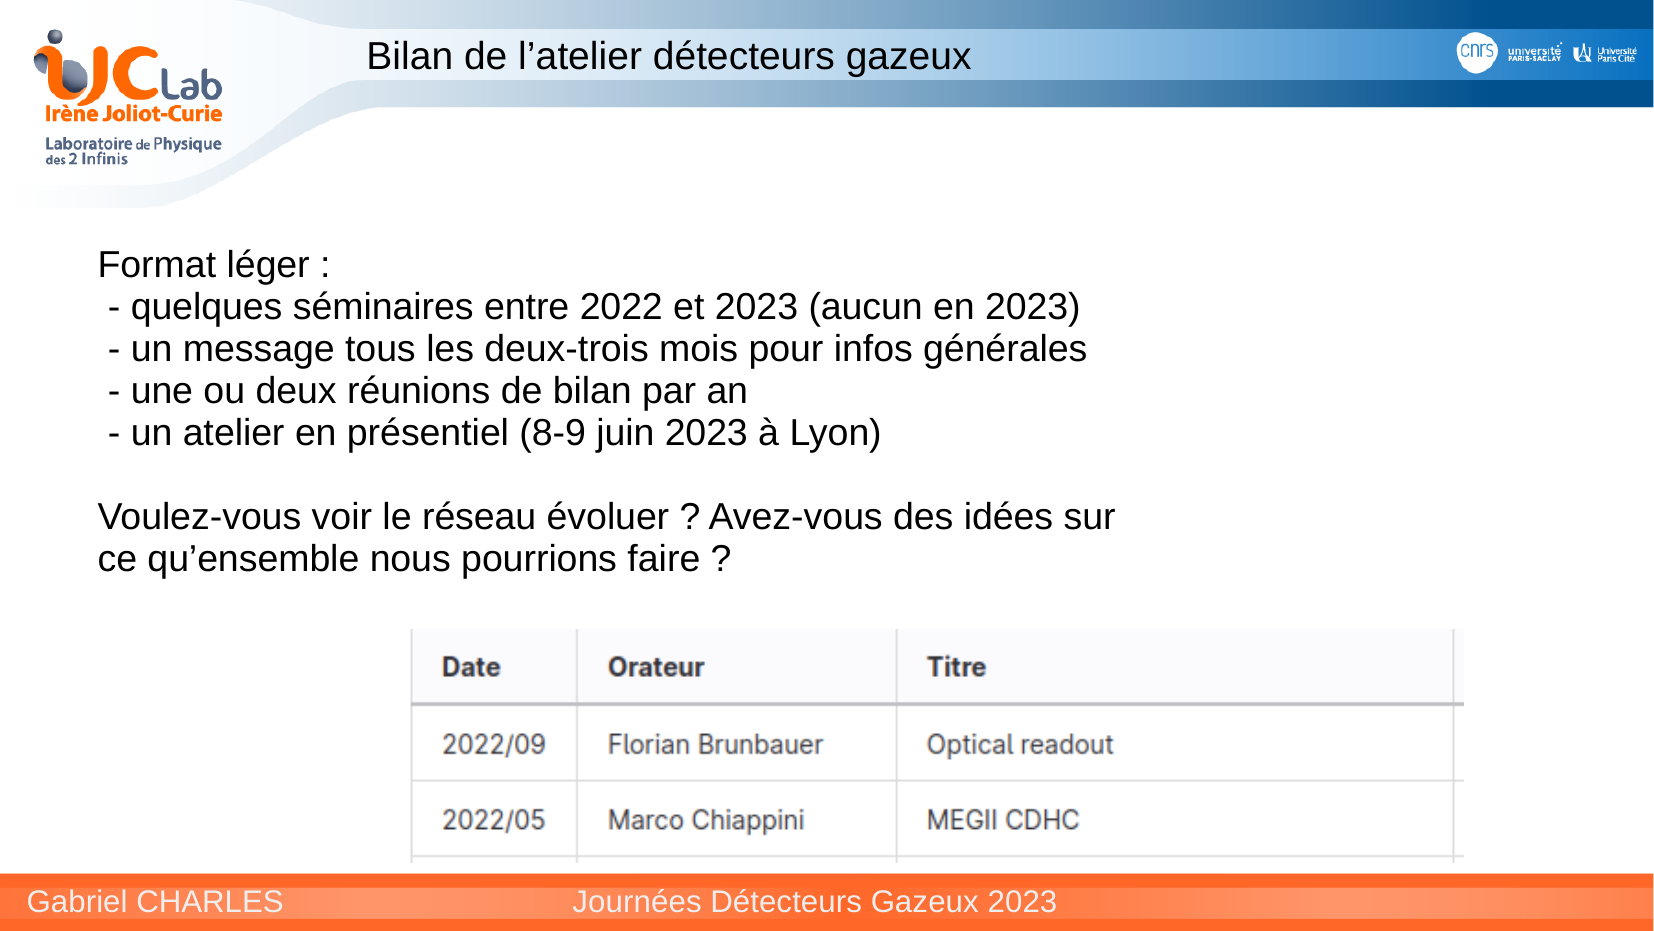

# Bilan de l’atelier détecteurs gazeux
Format léger :
 - quelques séminaires entre 2022 et 2023 (aucun en 2023)
 - un message tous les deux-trois mois pour infos générales
 - une ou deux réunions de bilan par an
 - un atelier en présentiel (8-9 juin 2023 à Lyon)
Voulez-vous voir le réseau évoluer ? Avez-vous des idées sur ce qu’ensemble nous pourrions faire ?